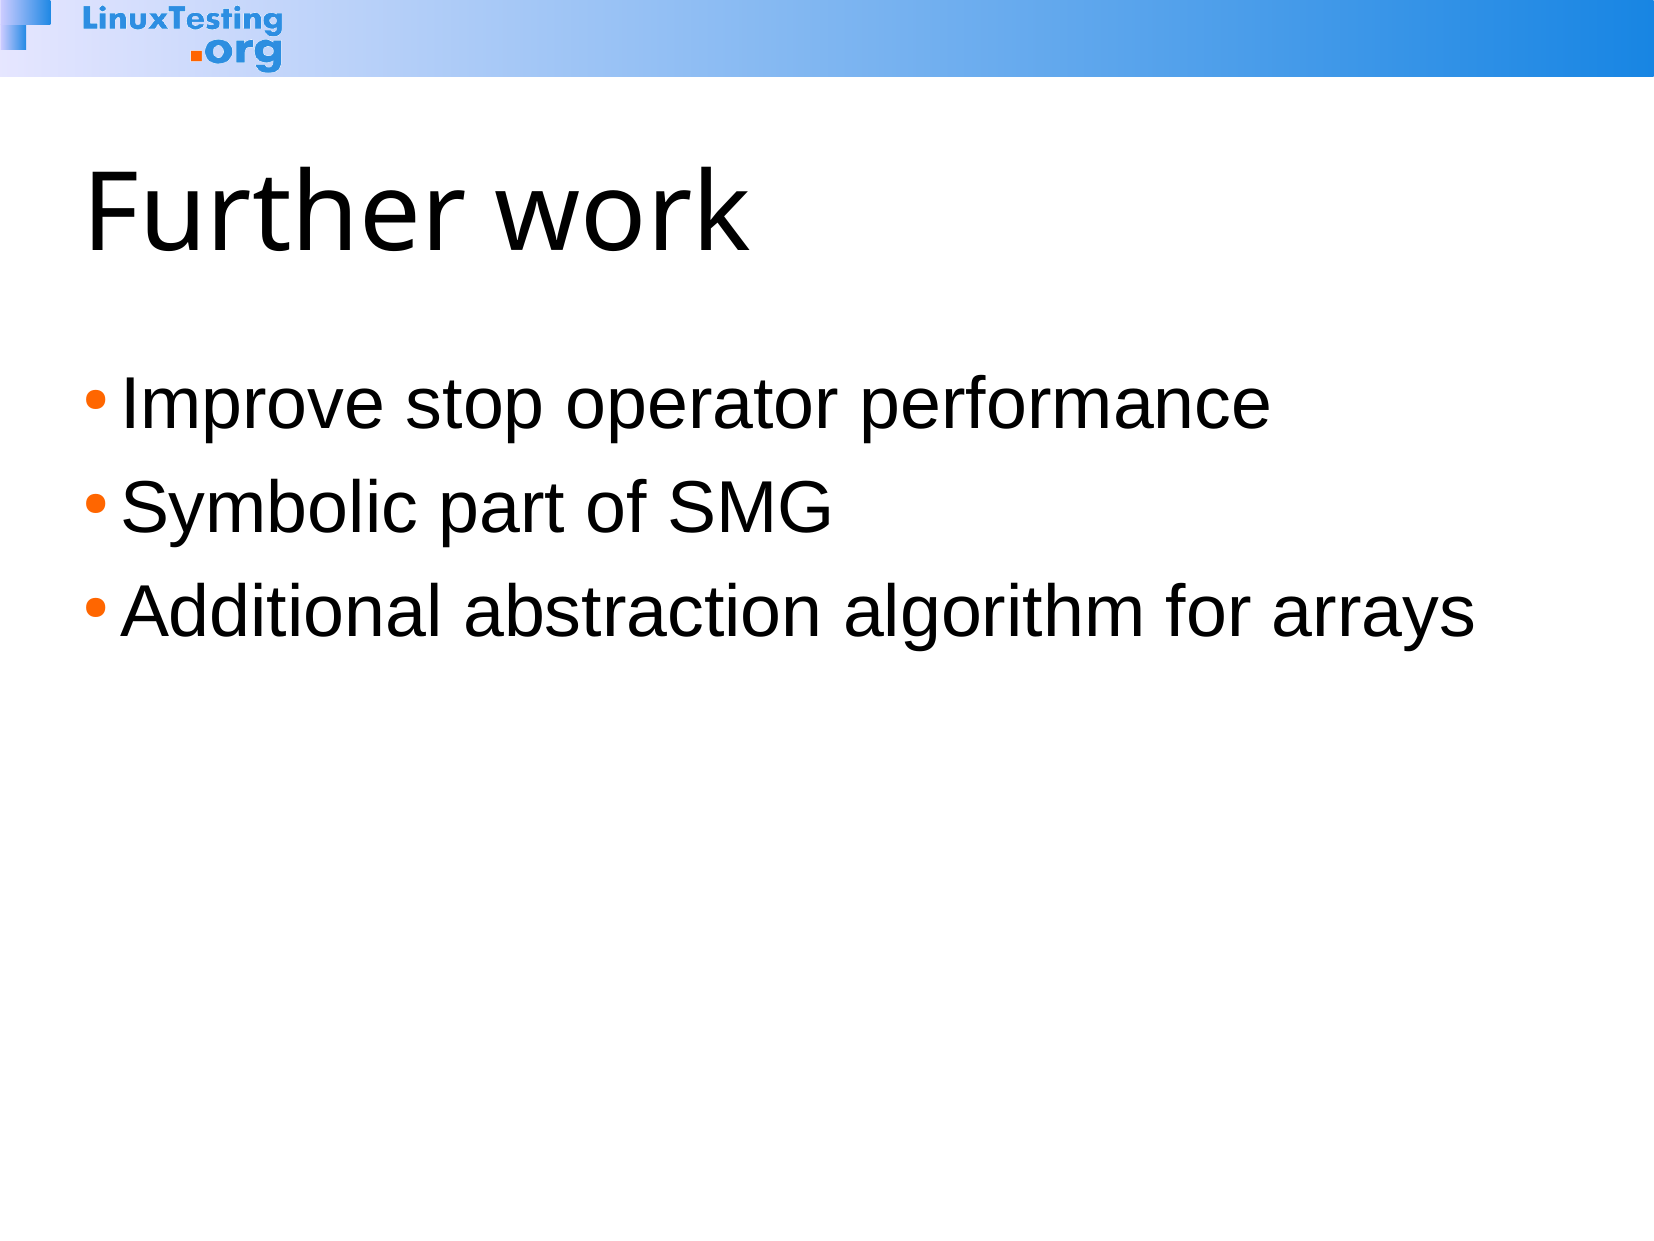

# Further work
Improve stop operator performance
Symbolic part of SMG
Additional abstraction algorithm for arrays